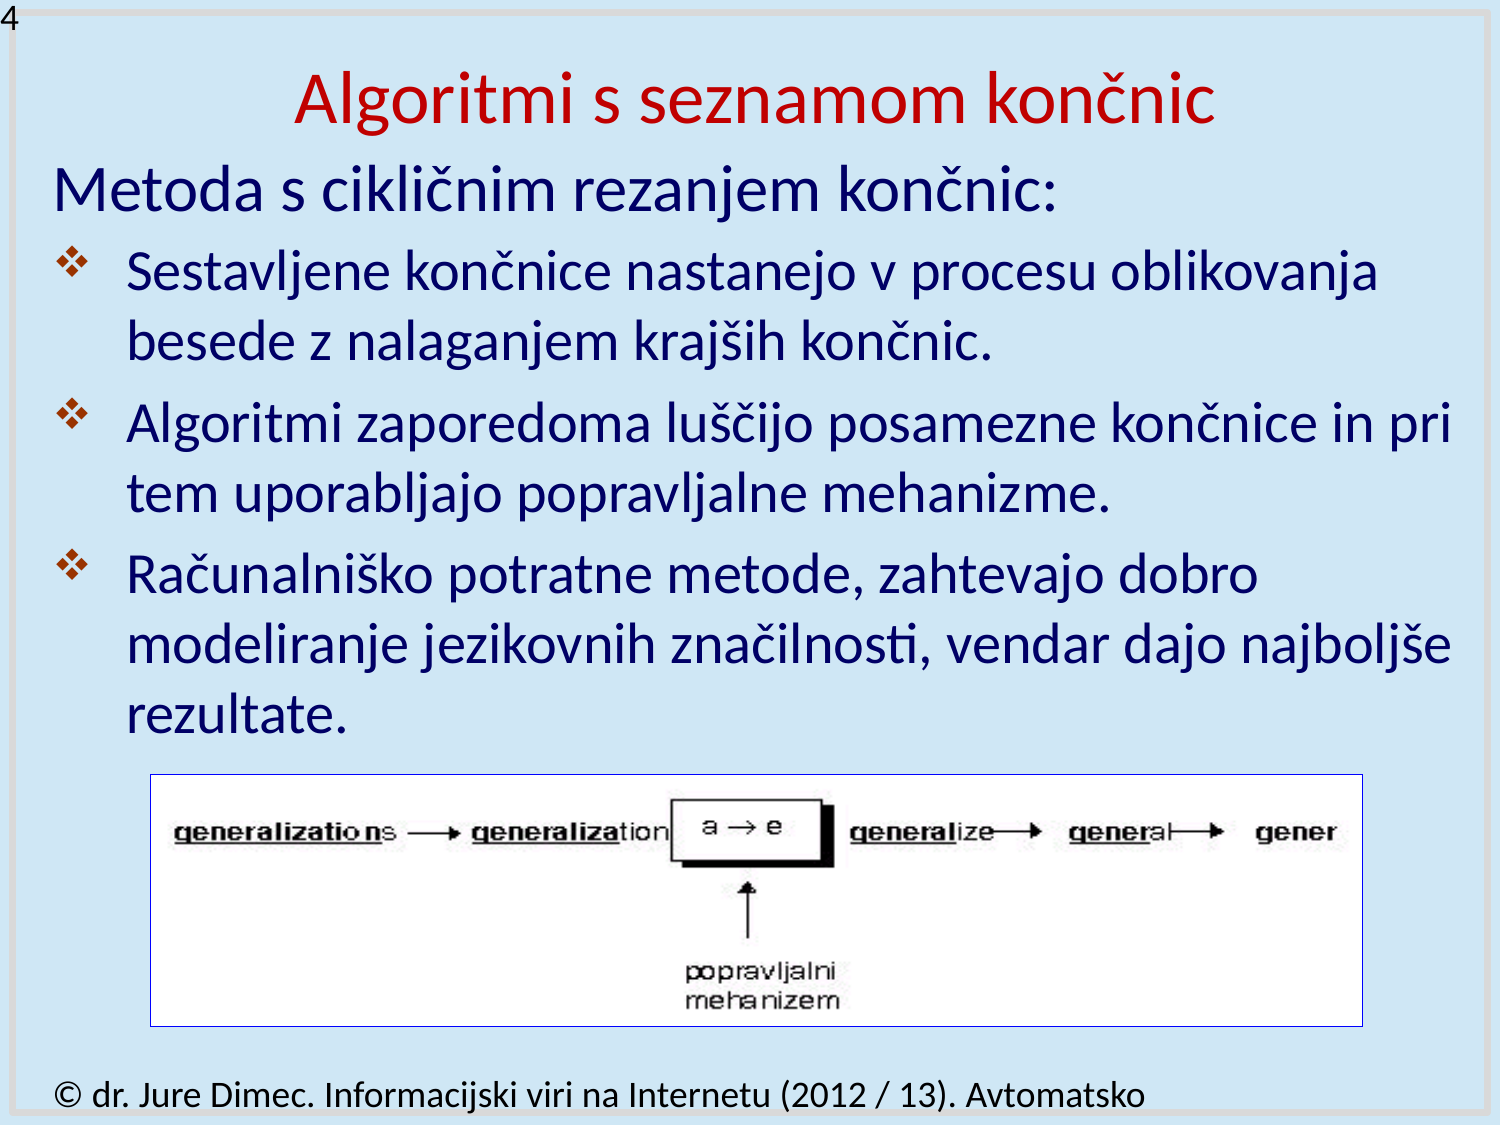

# Algoritmi s seznamom končnic
Metoda s cikličnim rezanjem končnic:
Sestavljene končnice nastanejo v procesu oblikovanja besede z nalaganjem krajših končnic.
Algoritmi zaporedoma luščijo posamezne končnice in pri tem uporabljajo popravljalne mehanizme.
Računalniško potratne metode, zahtevajo dobro modeliranje jezikovnih značilnosti, vendar dajo najboljše rezultate.
© dr. Jure Dimec. Informacijski viri na Internetu (2012 / 13). Avtomatsko indeksiranje 2.